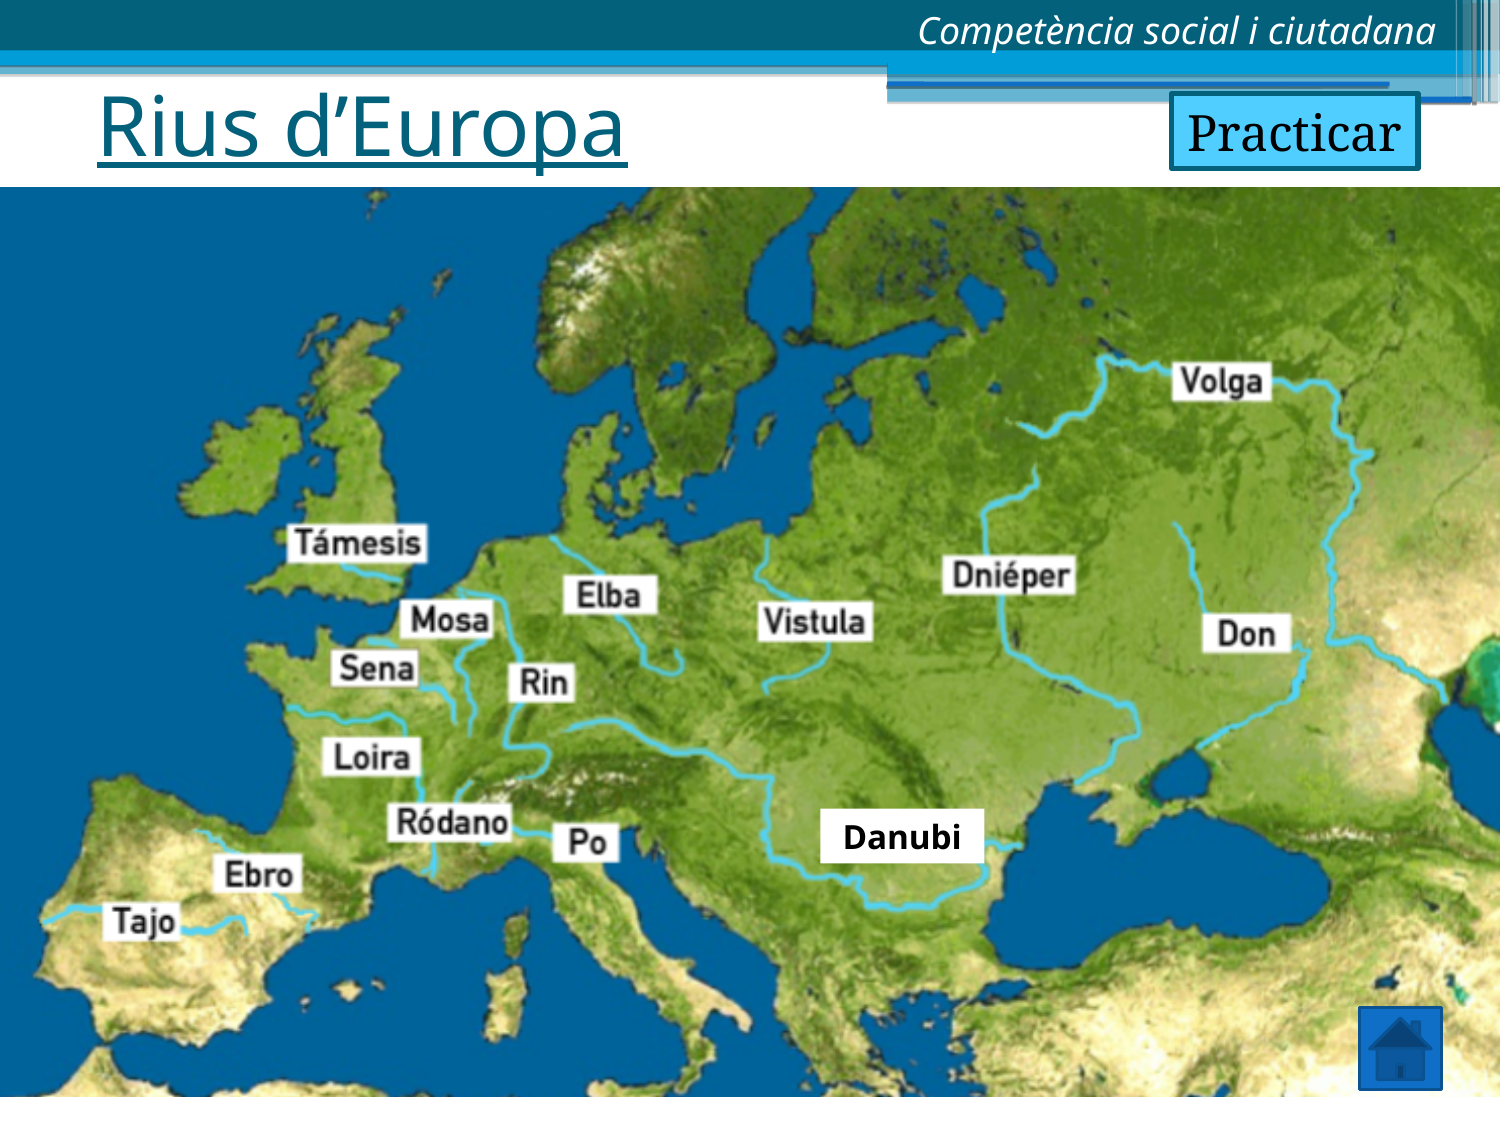

Competència social i ciutadana
# Rius d’Europa
Practicar
Danubi